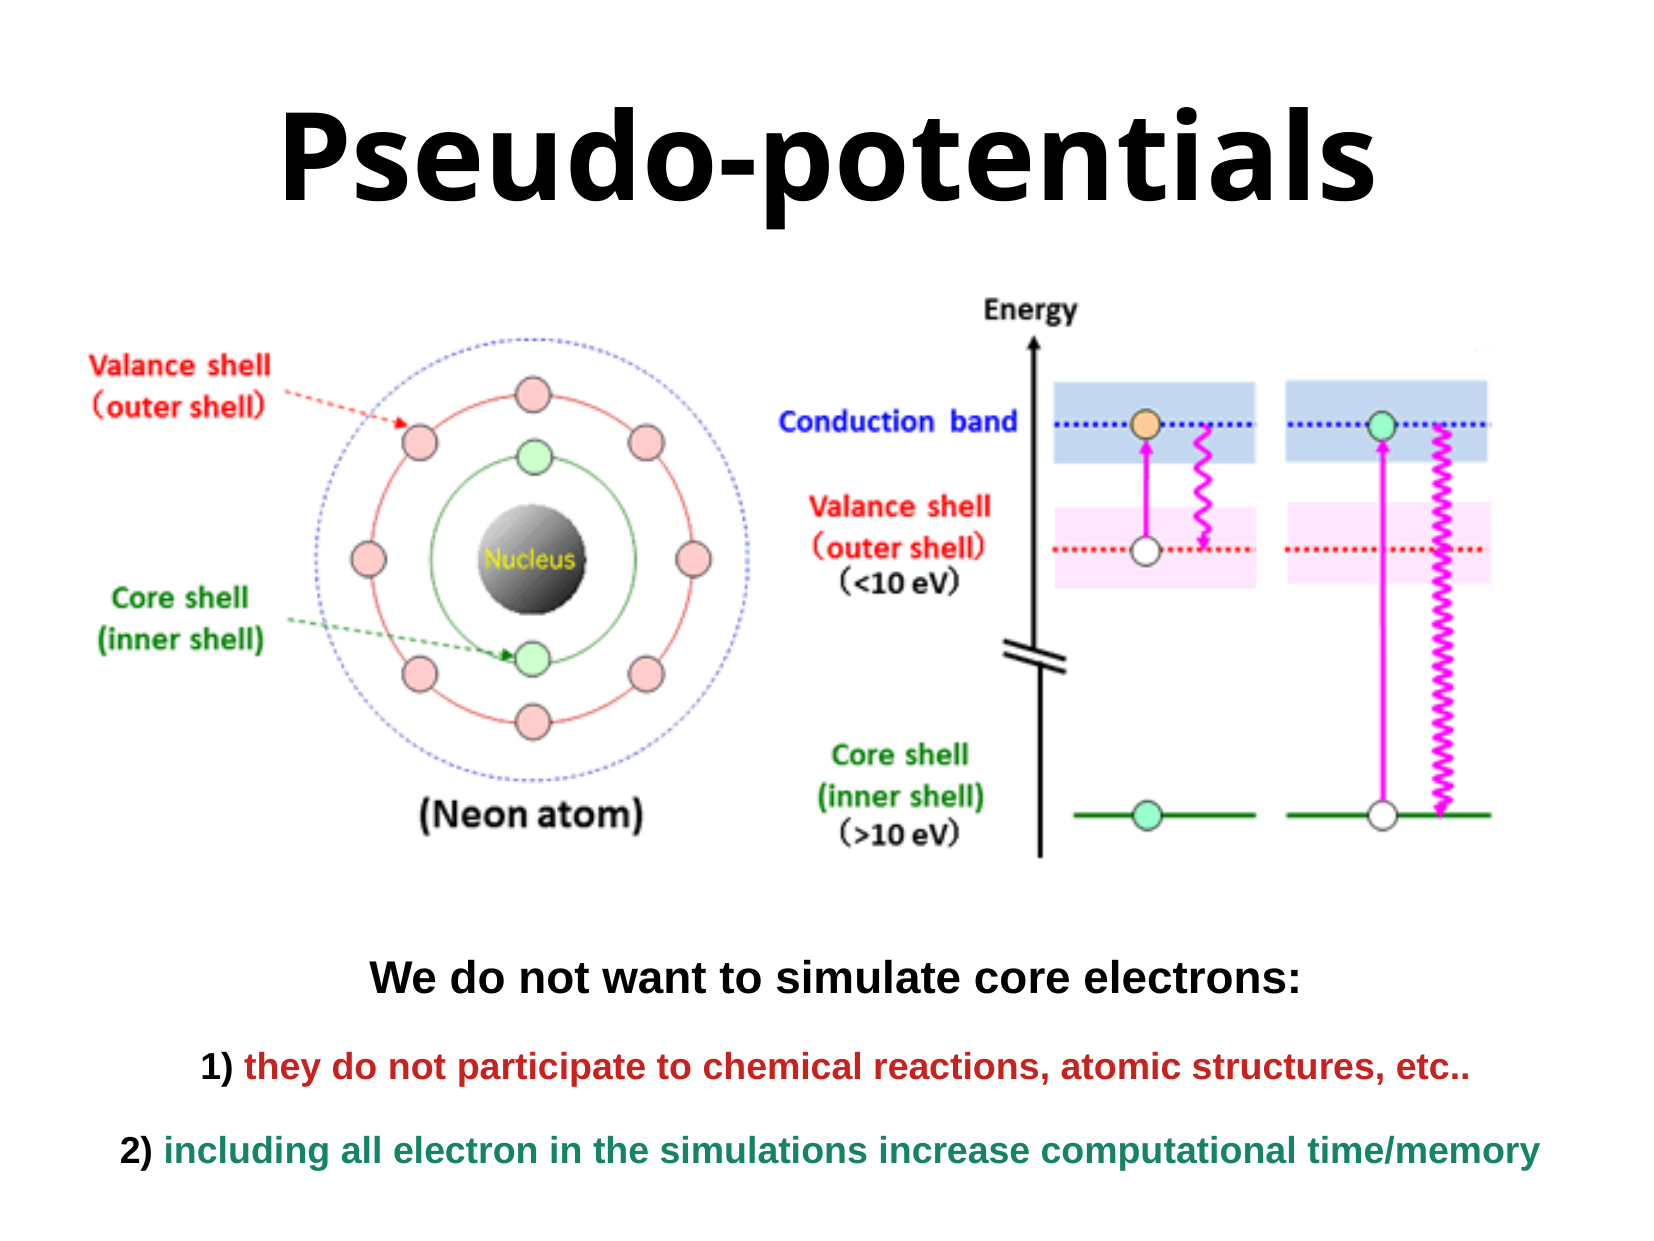

# Pseudo-potentials
We do not want to simulate core electrons:
1) they do not participate to chemical reactions, atomic structures, etc..
2) including all electron in the simulations increase computational time/memory